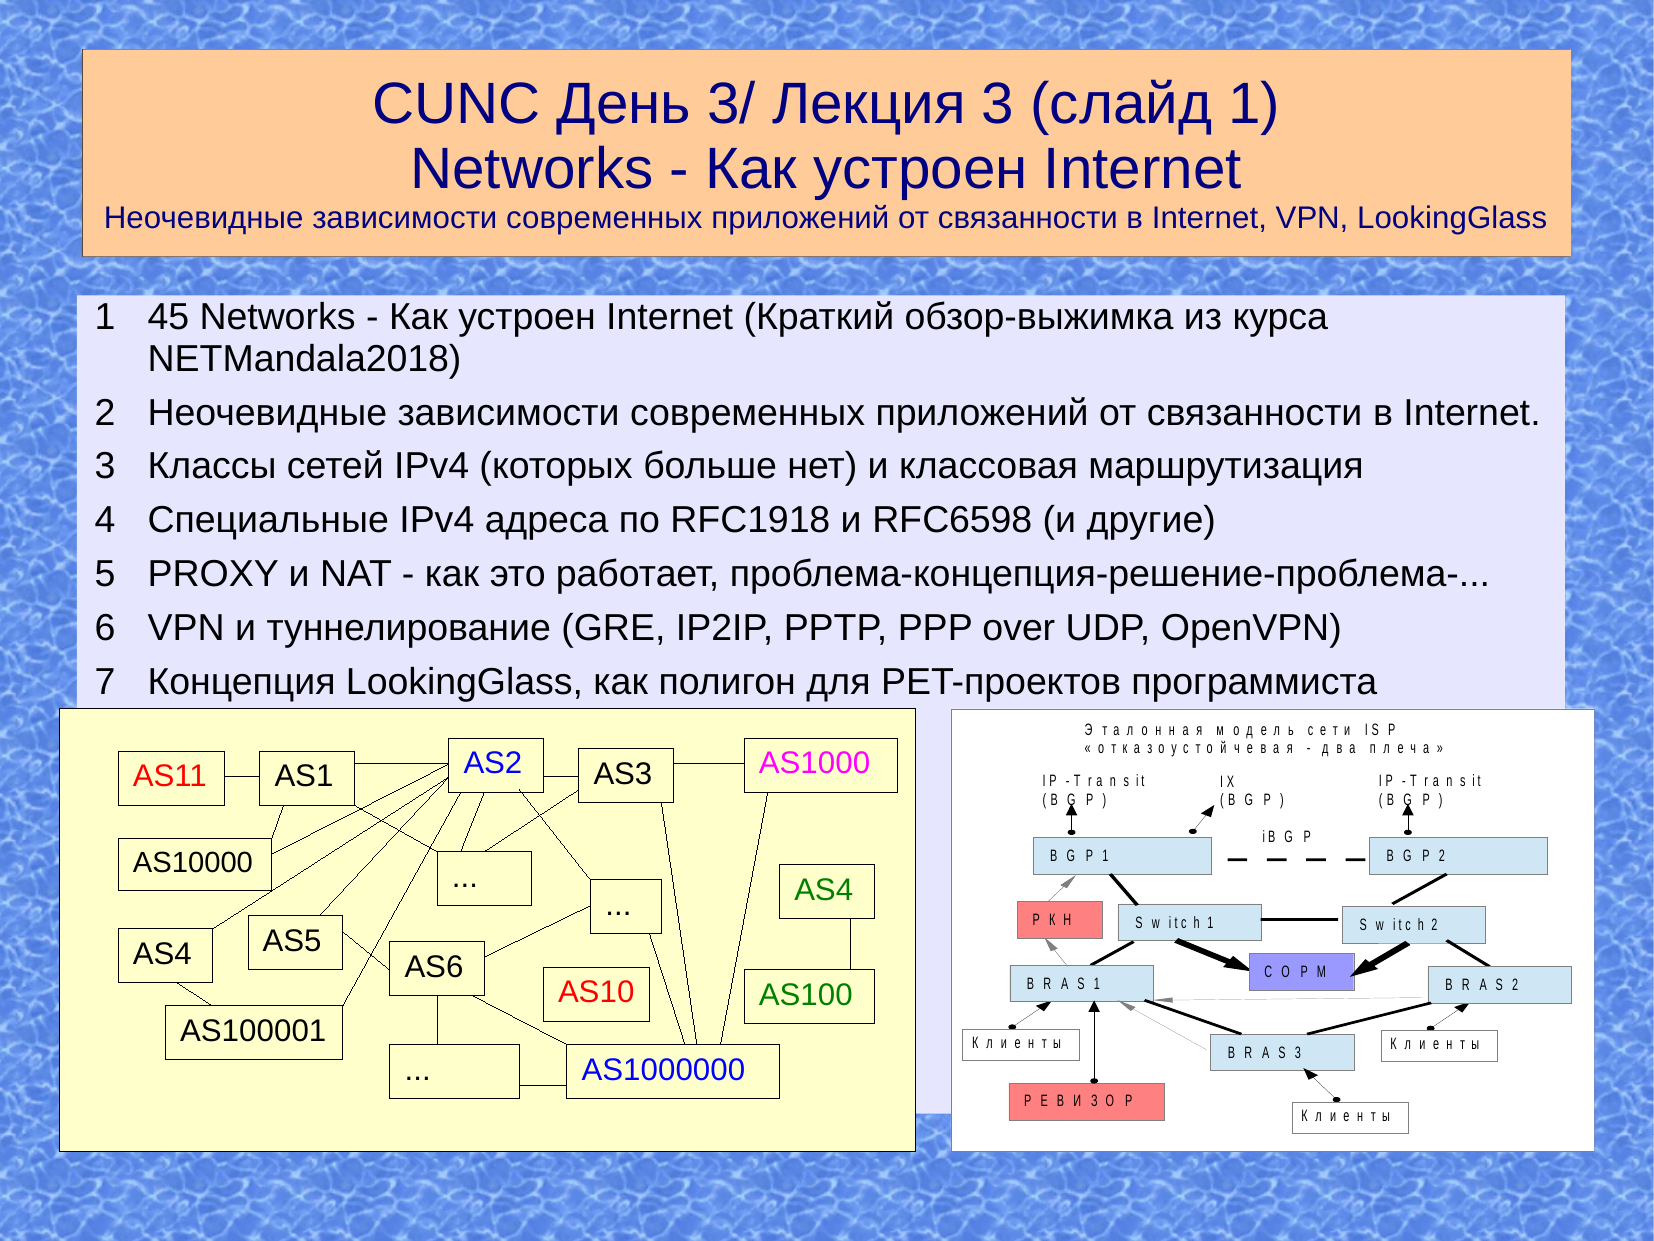

CUNC День 3/ Лекция 3 (слайд 1)
Networks - Как устроен Internet
Неочевидные зависимости современных приложений от связанности в Internet, VPN, LookingGlass
# 45 Networks - Как устроен Internet (Краткий обзор-выжимка из курса NETMandala2018)
Неочевидные зависимости современных приложений от связанности в Internet.
Классы сетей IPv4 (которых больше нет) и классовая маршрутизация
Специальные IPv4 адреса по RFC1918 и RFC6598 (и другие)
PROXY и NAT - как это работает, проблема-концепция-решение-проблема-...
VPN и туннелирование (GRE, IP2IP, PPTP, PPP over UDP, OpenVPN)
Концепция LookingGlass, как полигон для PET-проектов программиста
AS2
AS1000
AS3
AS11
AS1
AS10000
...
AS4
...
AS5
AS4
AS6
AS10
AS100
AS100001
...
AS1000000